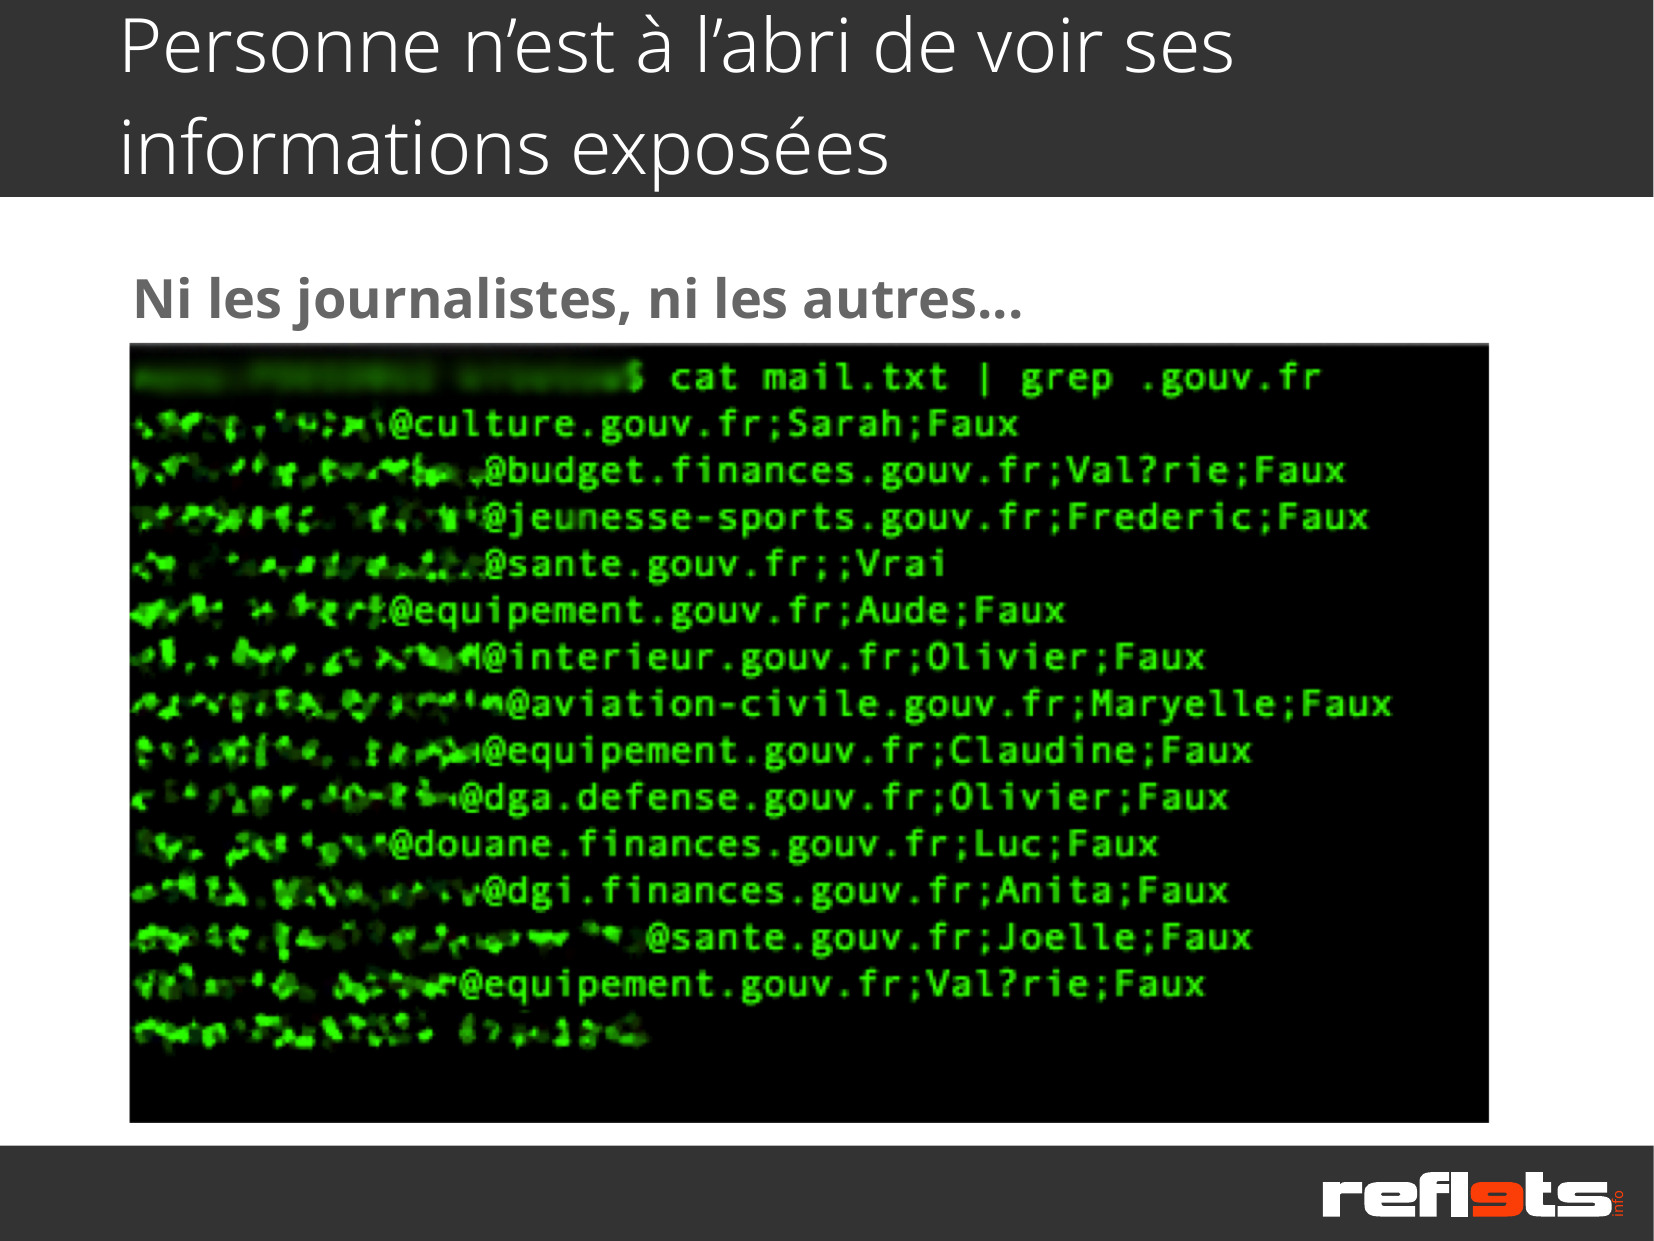

# Personne n’est à l’abri de voir ses informations exposées
Ni les journalistes, ni les autres...